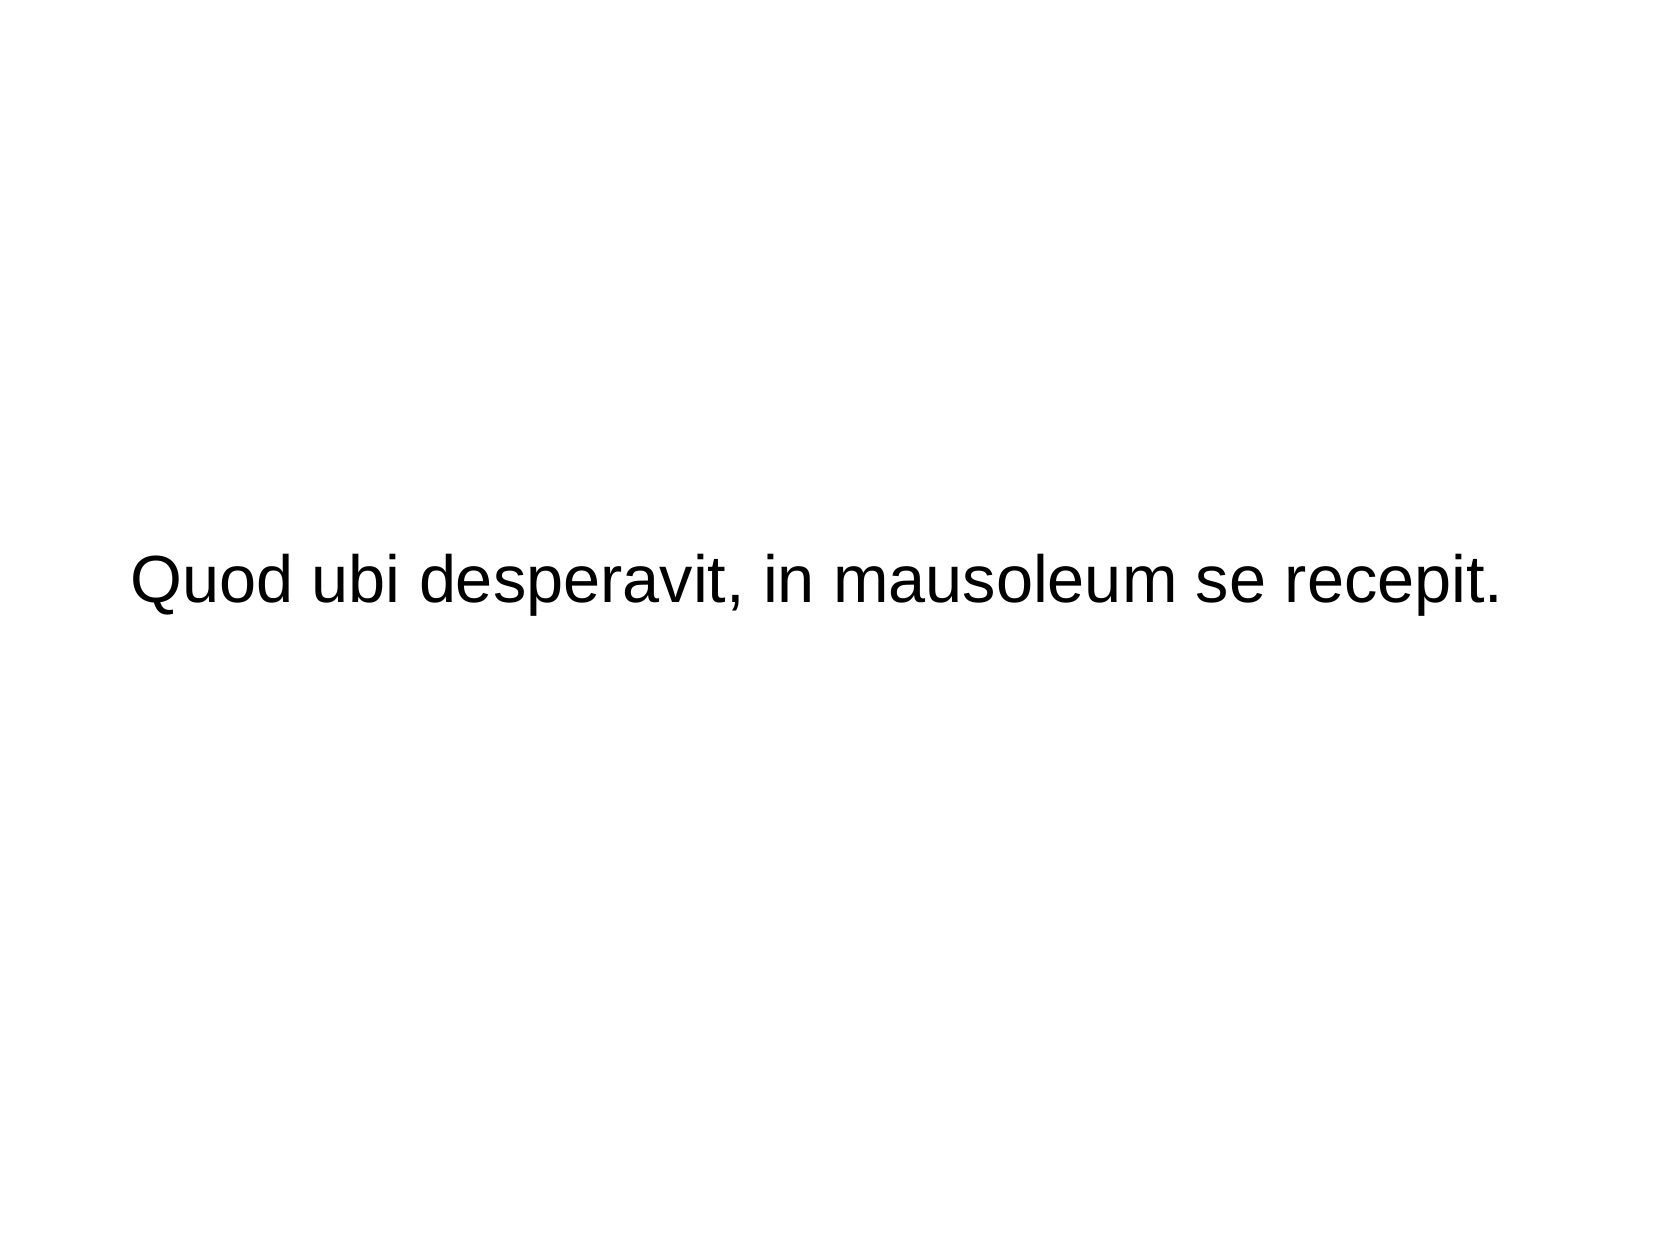

# Quod ubi desperavit, in mausoleum se recepit.